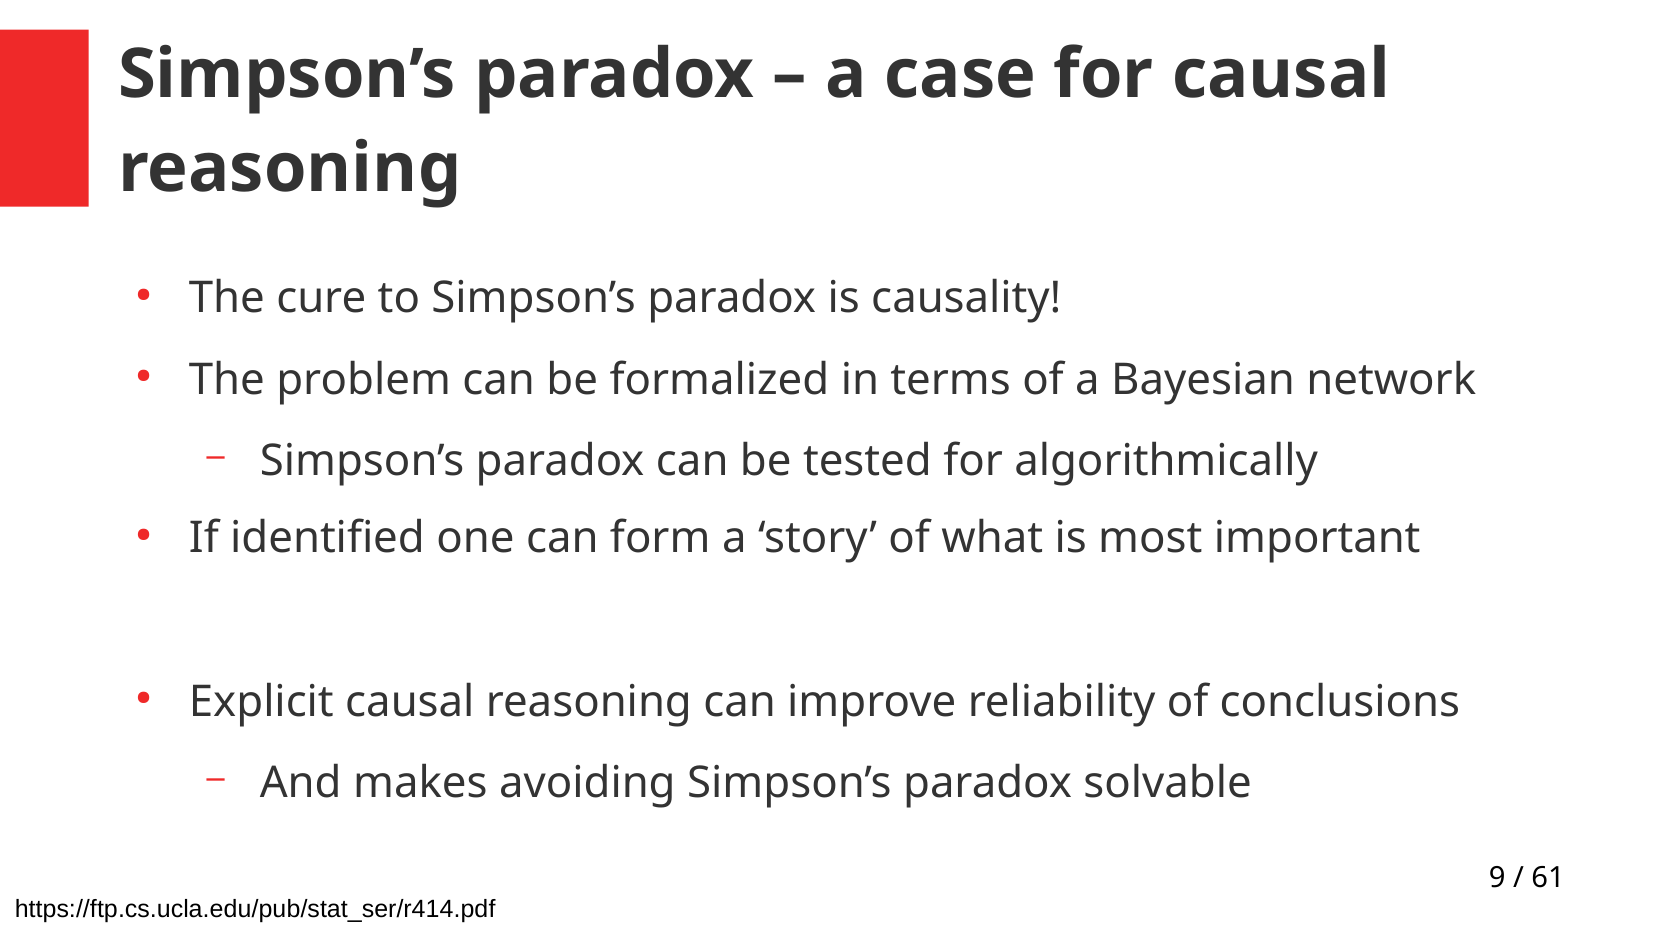

# Simpson’s paradox – a case for causal reasoning
The cure to Simpson’s paradox is causality!
The problem can be formalized in terms of a Bayesian network
Simpson’s paradox can be tested for algorithmically
If identified one can form a ‘story’ of what is most important
Explicit causal reasoning can improve reliability of conclusions
And makes avoiding Simpson’s paradox solvable
9
https://ftp.cs.ucla.edu/pub/stat_ser/r414.pdf